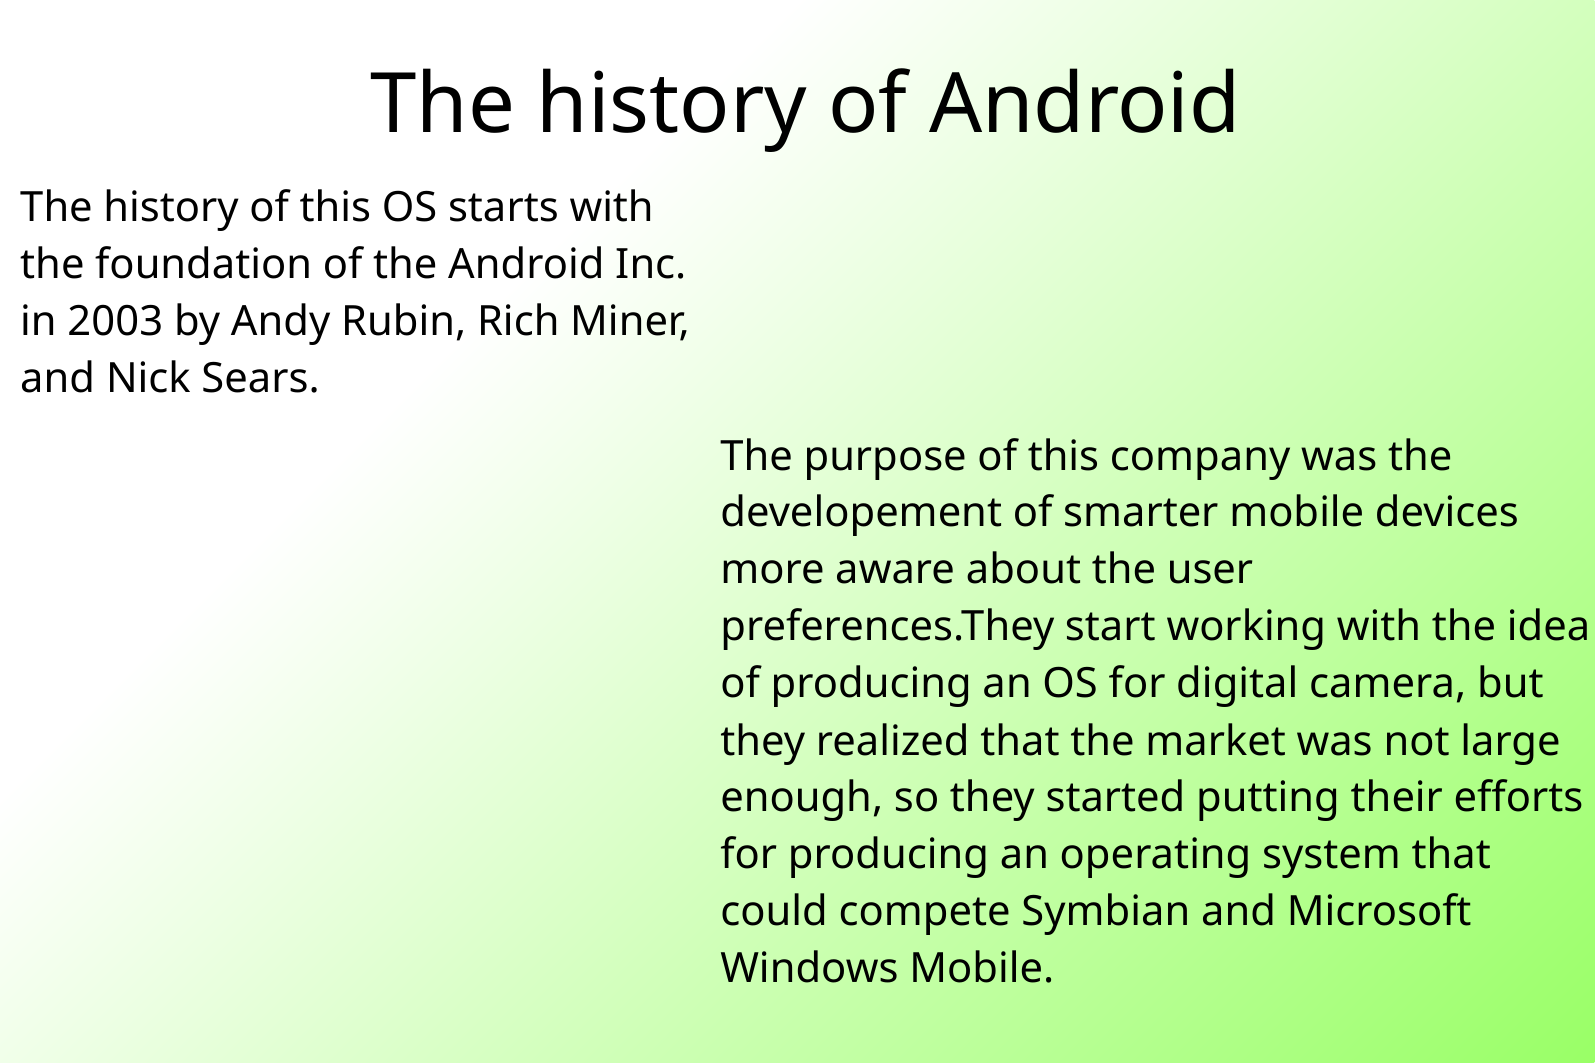

# The history of Android
The history of this OS starts with the foundation of the Android Inc. in 2003 by Andy Rubin, Rich Miner, and Nick Sears.
The purpose of this company was the developement of smarter mobile devices more aware about the user preferences.They start working with the idea of producing an OS for digital camera, but they realized that the market was not large enough, so they started putting their efforts for producing an operating system that could compete Symbian and Microsoft Windows Mobile.